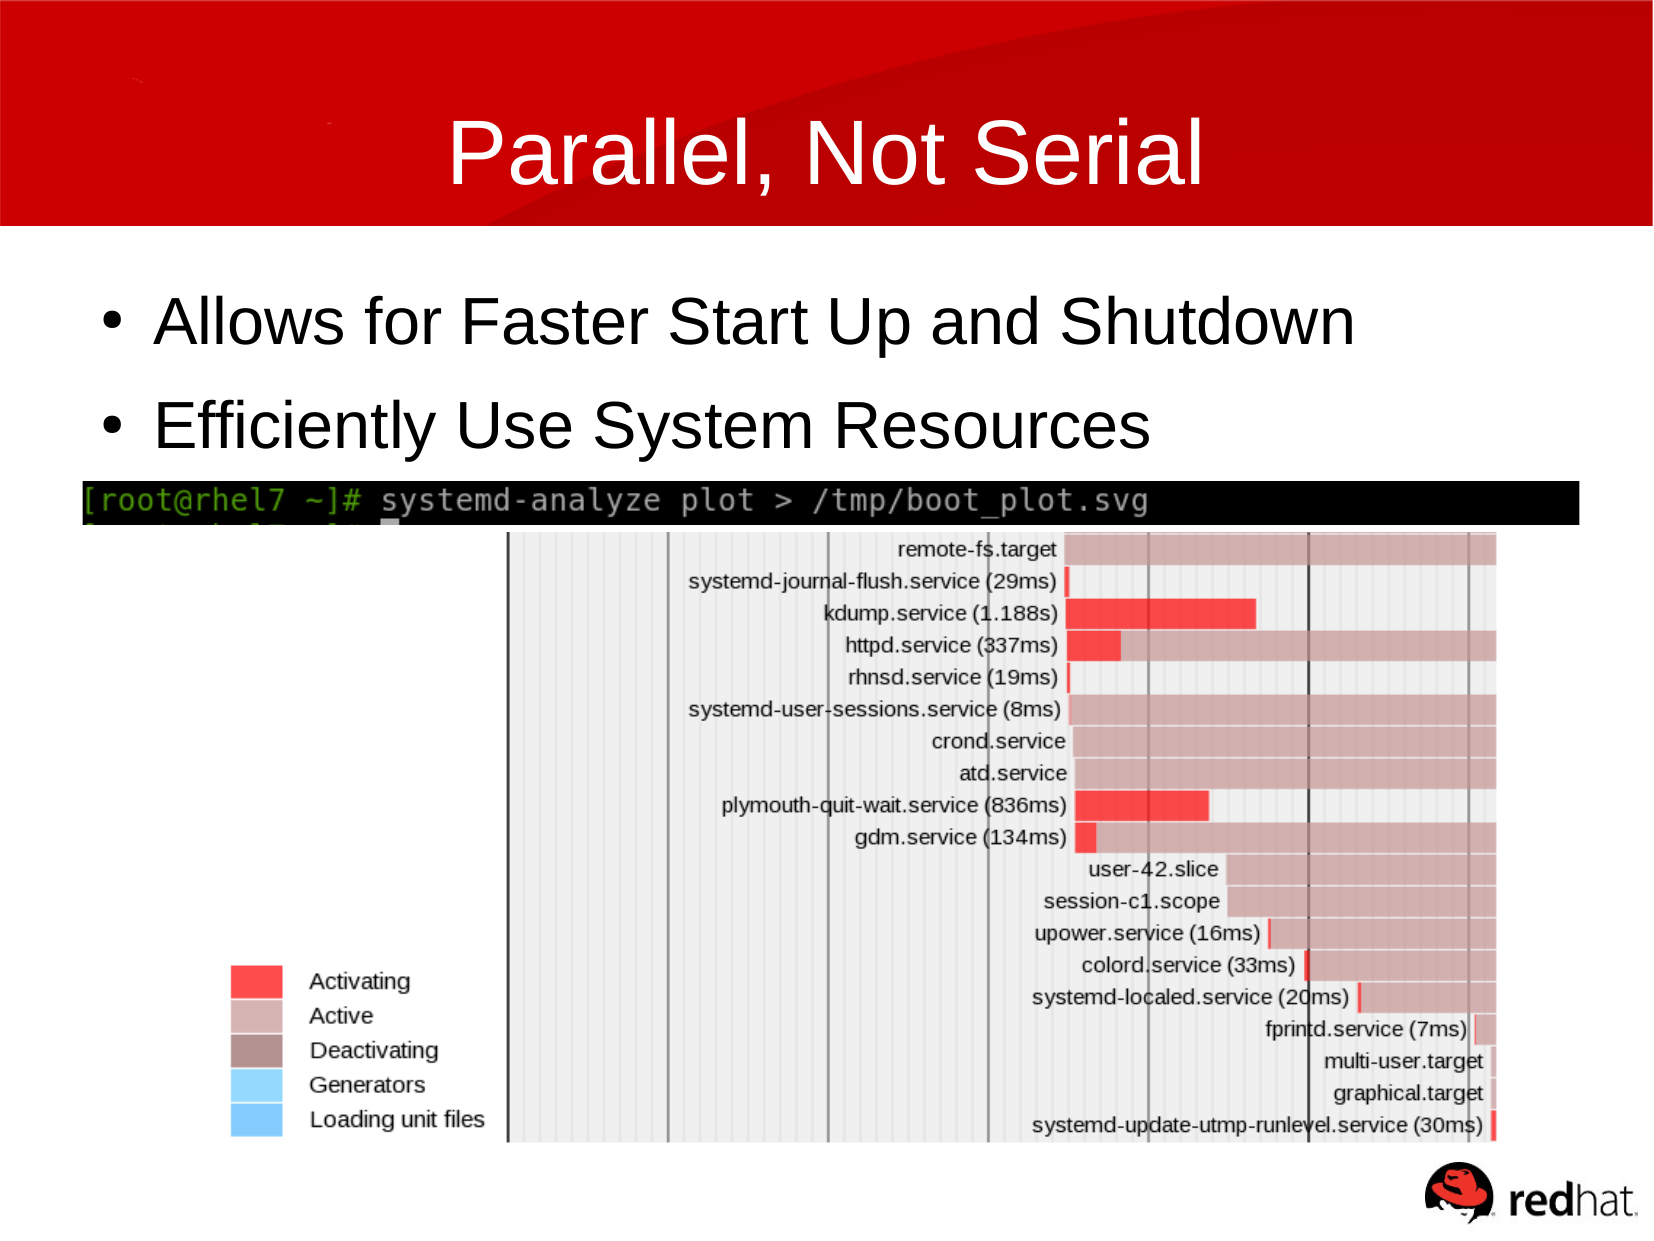

# Parallel, Not Serial
Allows for Faster Start Up and Shutdown
Efficiently Use System Resources